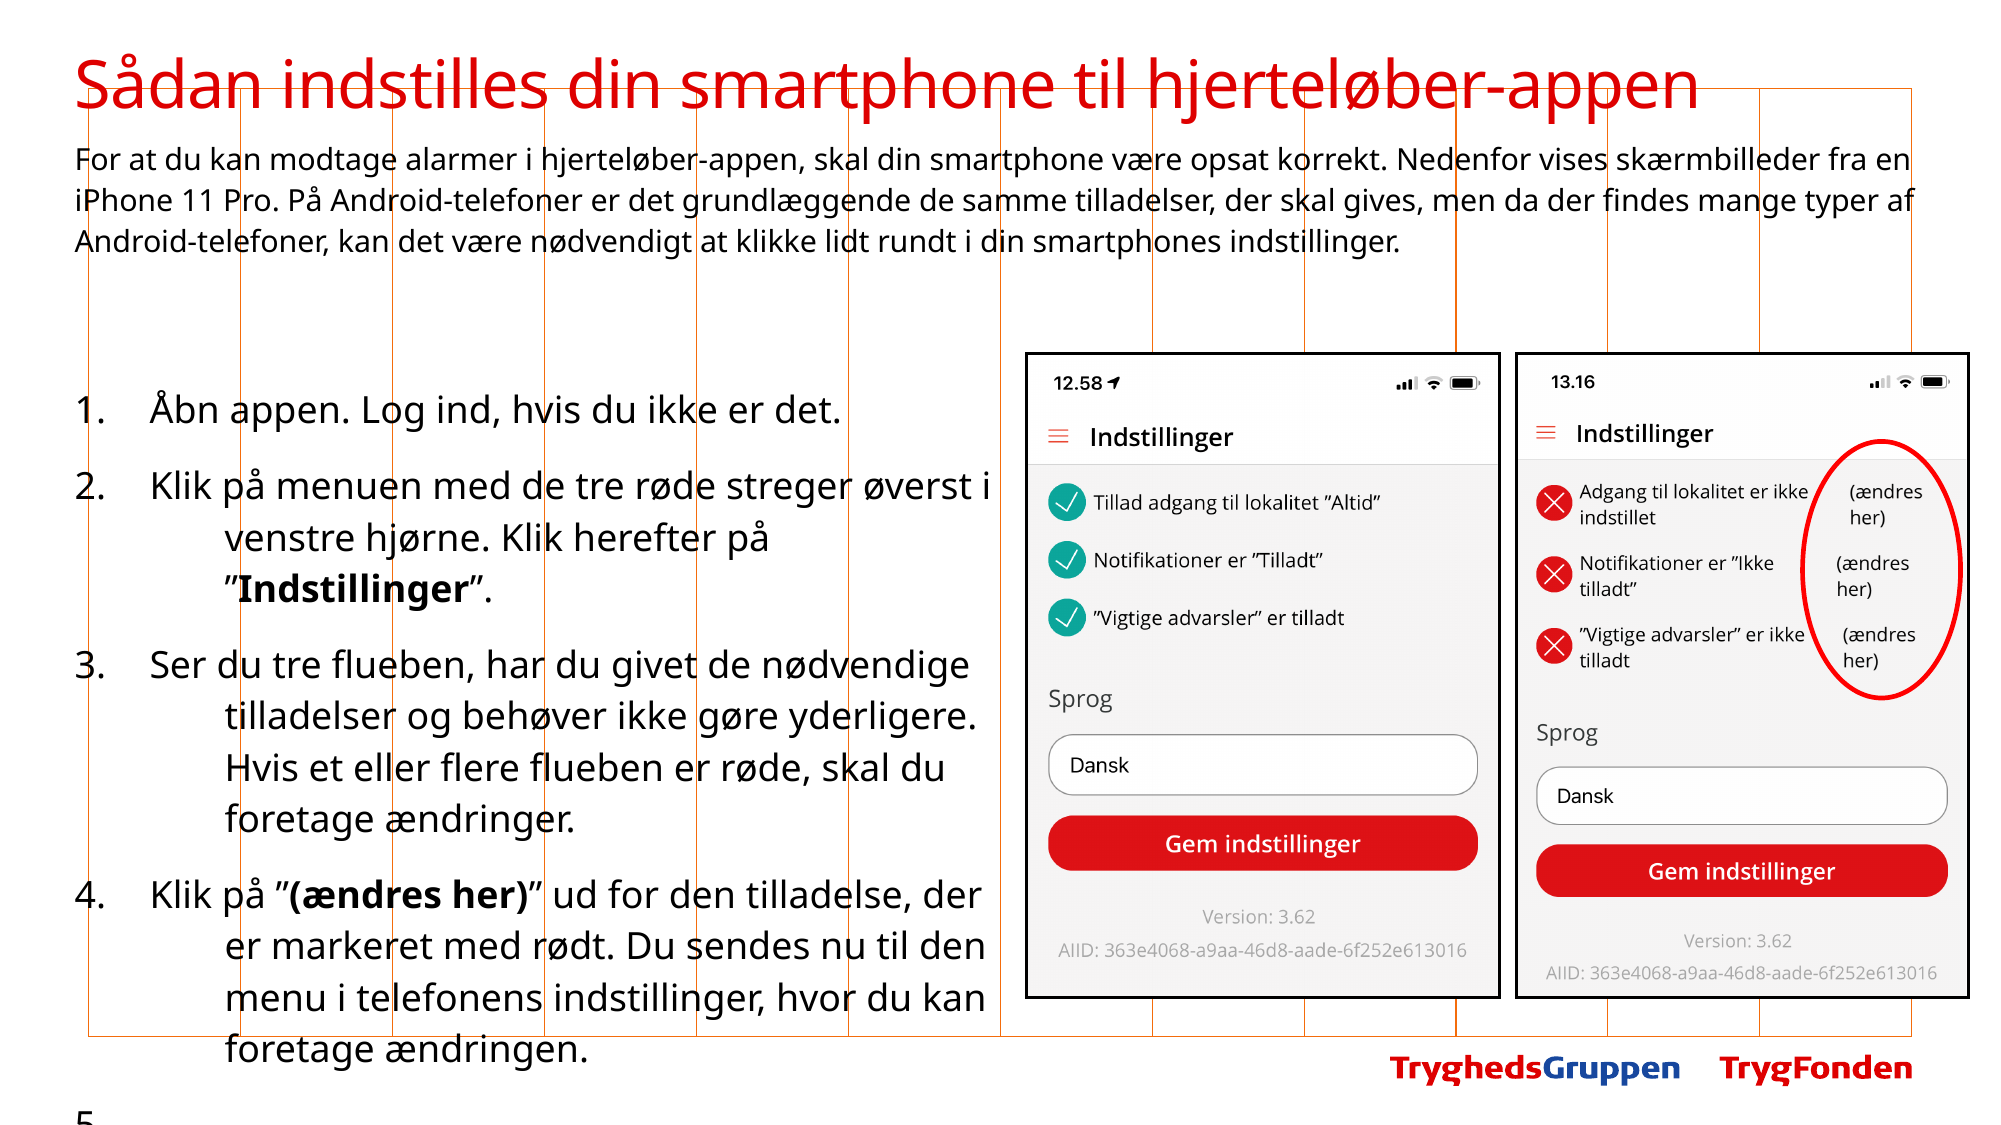

# Sådan indstilles din smartphone til hjerteløber-appen
For at du kan modtage alarmer i hjerteløber-appen, skal din smartphone være opsat korrekt. Nedenfor vises skærmbilleder fra en iPhone 11 Pro. På Android-telefoner er det grundlæggende de samme tilladelser, der skal gives, men da der findes mange typer af Android-telefoner, kan det være nødvendigt at klikke lidt rundt i din smartphones indstillinger.
Åbn appen. Log ind, hvis du ikke er det.
Klik på menuen med de tre røde streger øverst i venstre hjørne. Klik herefter på ”Indstillinger”.
Ser du tre flueben, har du givet de nødvendige tilladelser og behøver ikke gøre yderligere. Hvis et eller flere flueben er røde, skal du foretage ændringer.
Klik på ”(ændres her)” ud for den tilladelse, der er markeret med rødt. Du sendes nu til den menu i telefonens indstillinger, hvor du kan foretage ændringen.